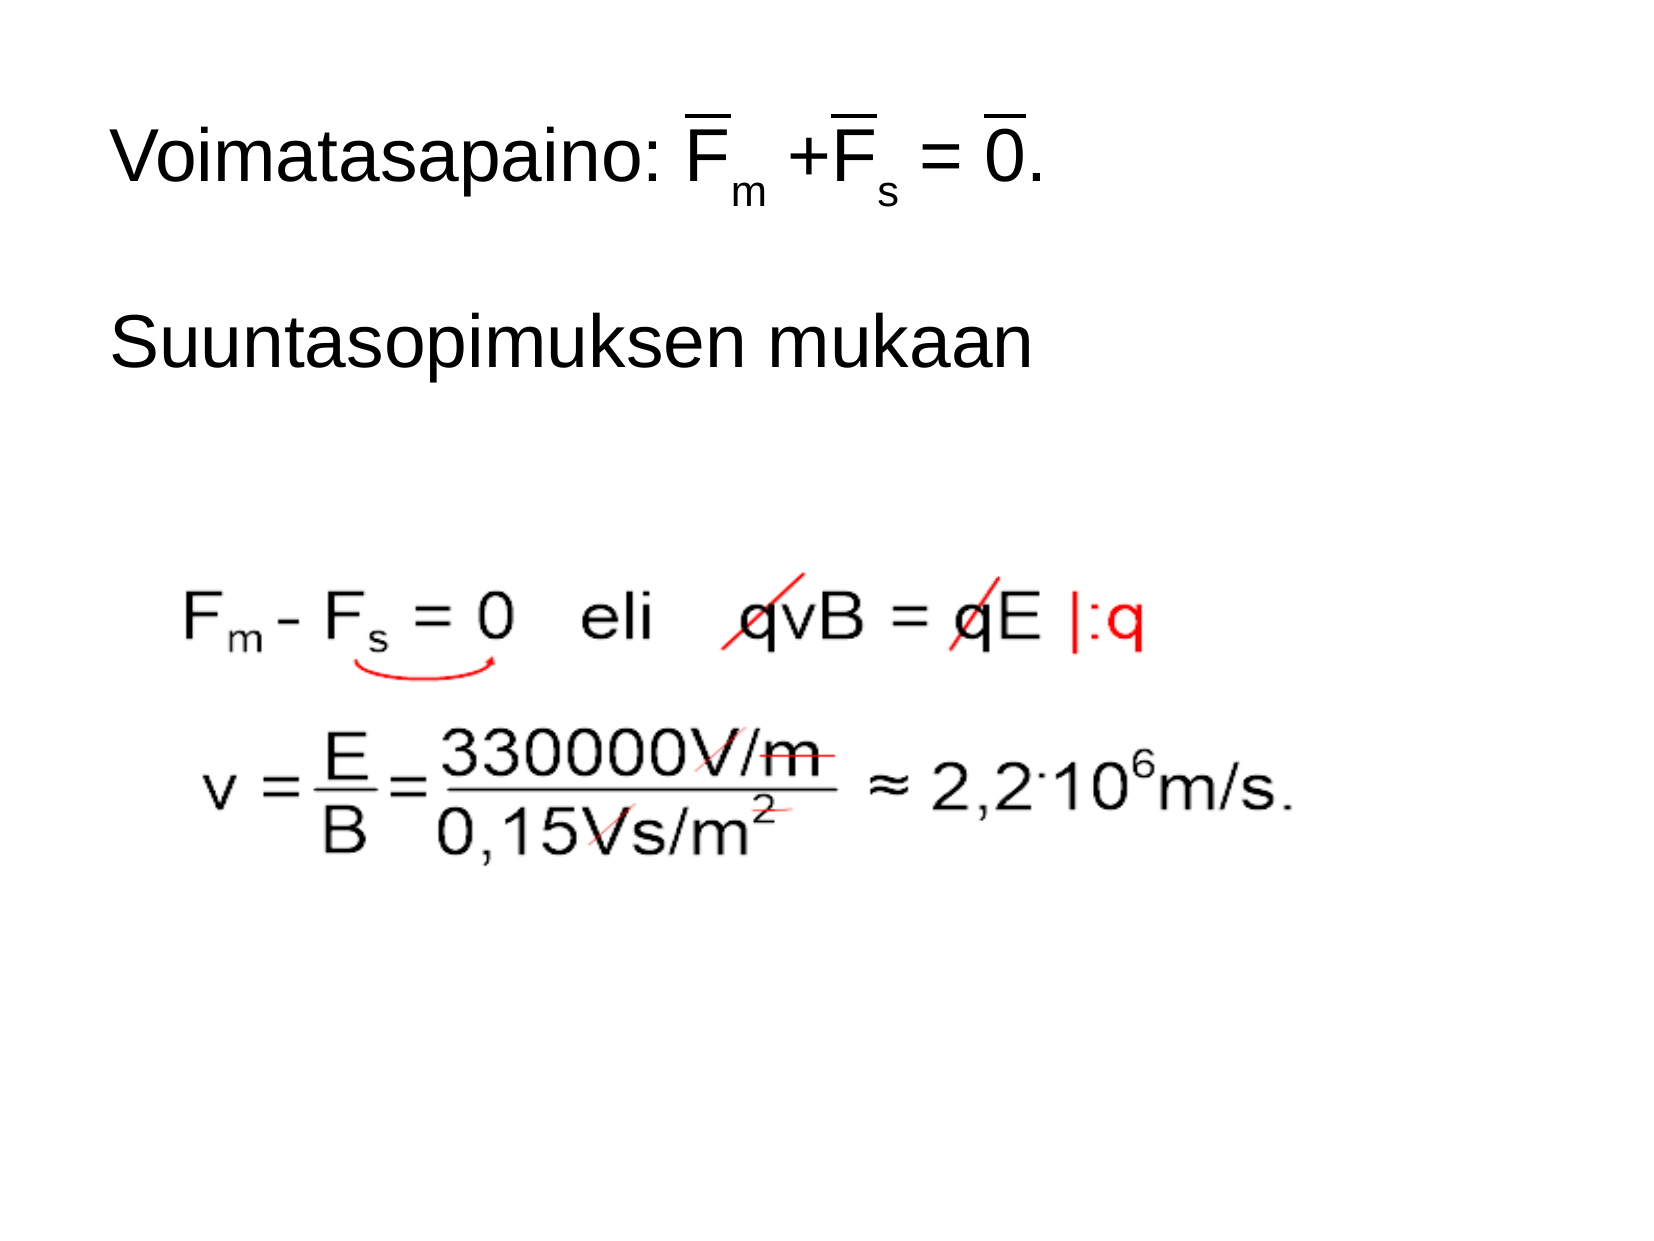

Voimatasapaino: Fm +Fs = 0.
Suuntasopimuksen mukaan